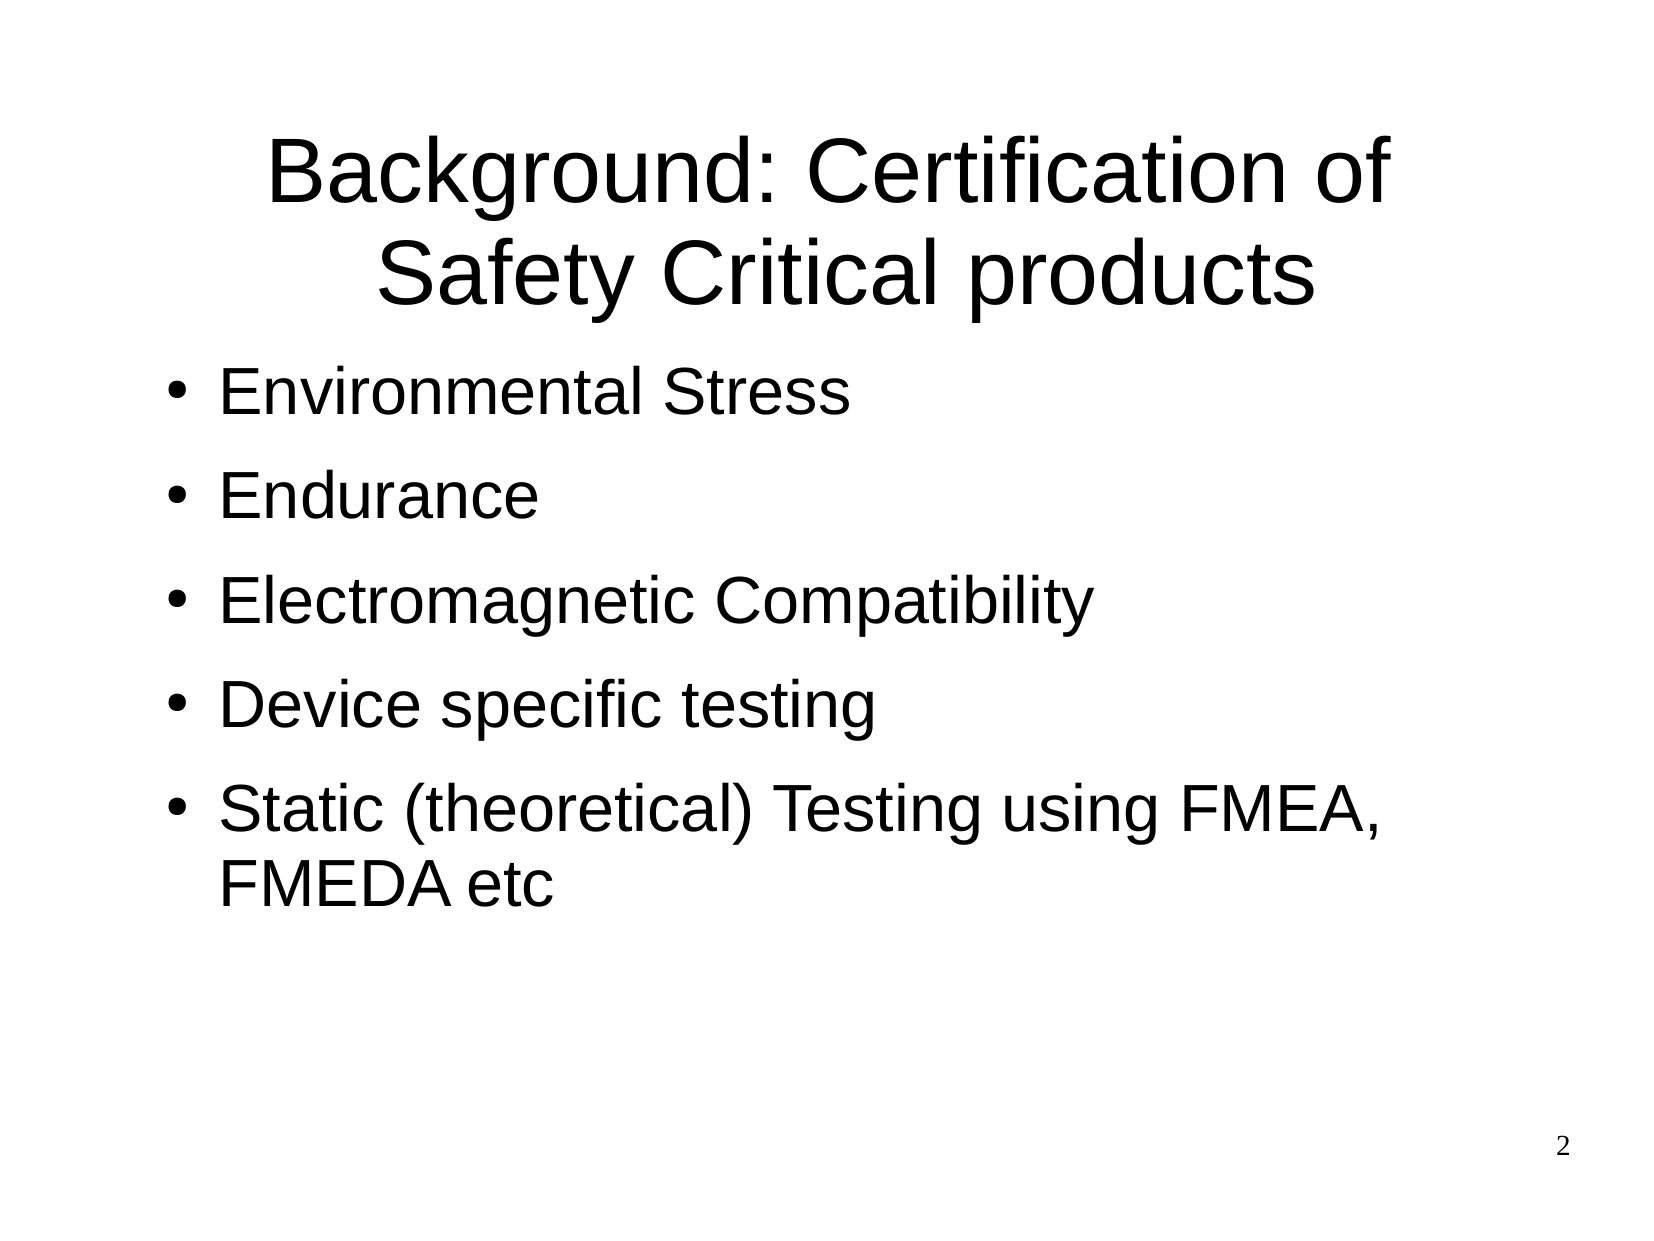

# Background: Certification of Safety Critical products
Environmental Stress
Endurance
Electromagnetic Compatibility
Device specific testing
Static (theoretical) Testing using FMEA, FMEDA etc
2